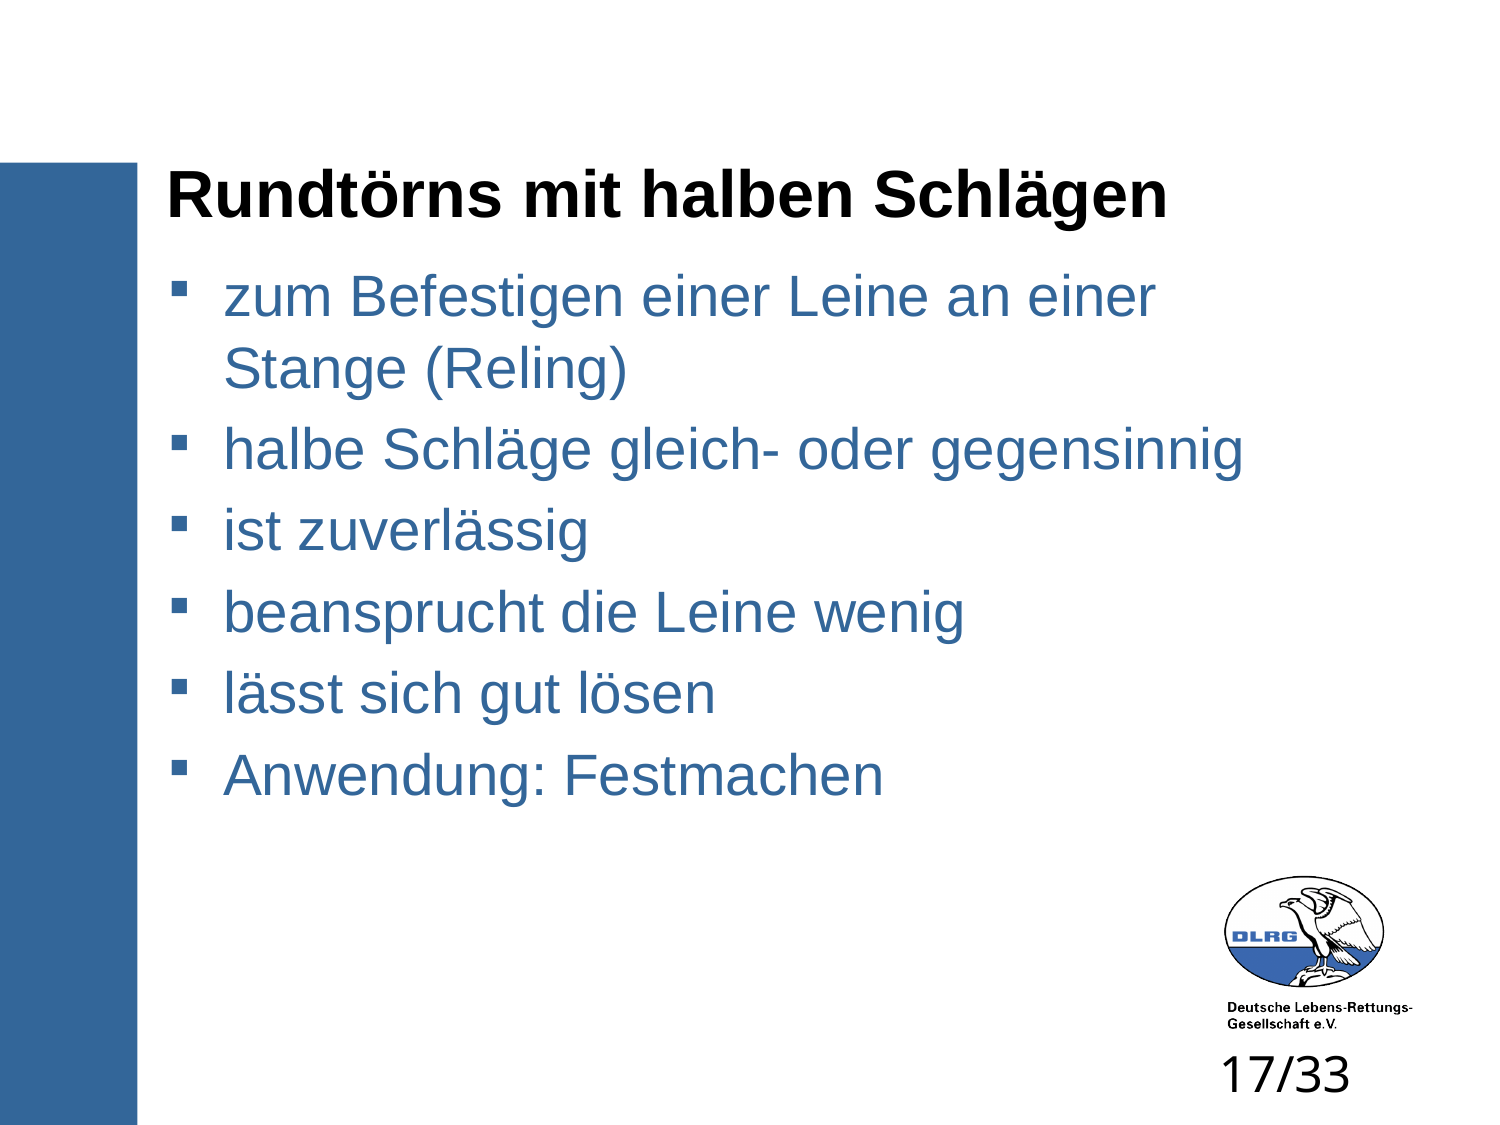

# Rundtörns mit halben Schlägen
zum Befestigen einer Leine an einer Stange (Reling)
halbe Schläge gleich- oder gegensinnig
ist zuverlässig
beansprucht die Leine wenig
lässt sich gut lösen
Anwendung: Festmachen